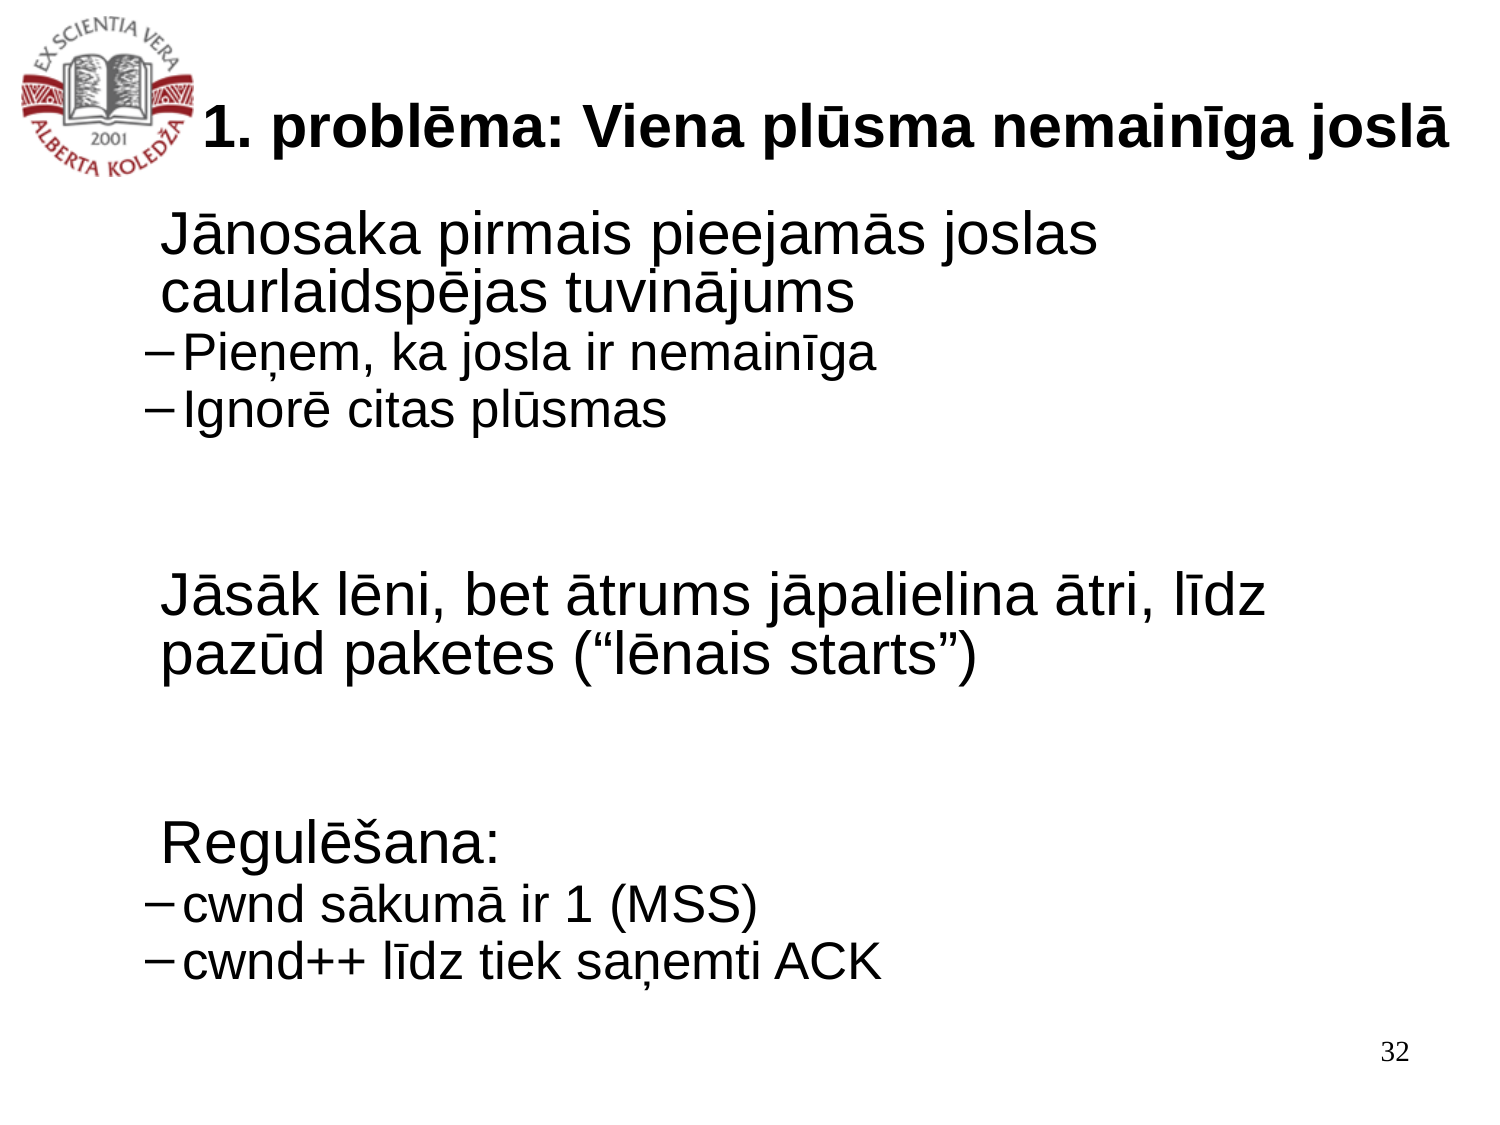

# 1. problēma: Viena plūsma nemainīga joslā
Jānosaka pirmais pieejamās joslas caurlaidspējas tuvinājums
Pieņem, ka josla ir nemainīga
Ignorē citas plūsmas
Jāsāk lēni, bet ātrums jāpalielina ātri, līdz pazūd paketes (“lēnais starts”)
Regulēšana:
cwnd sākumā ir 1 (MSS)
cwnd++ līdz tiek saņemti ACK